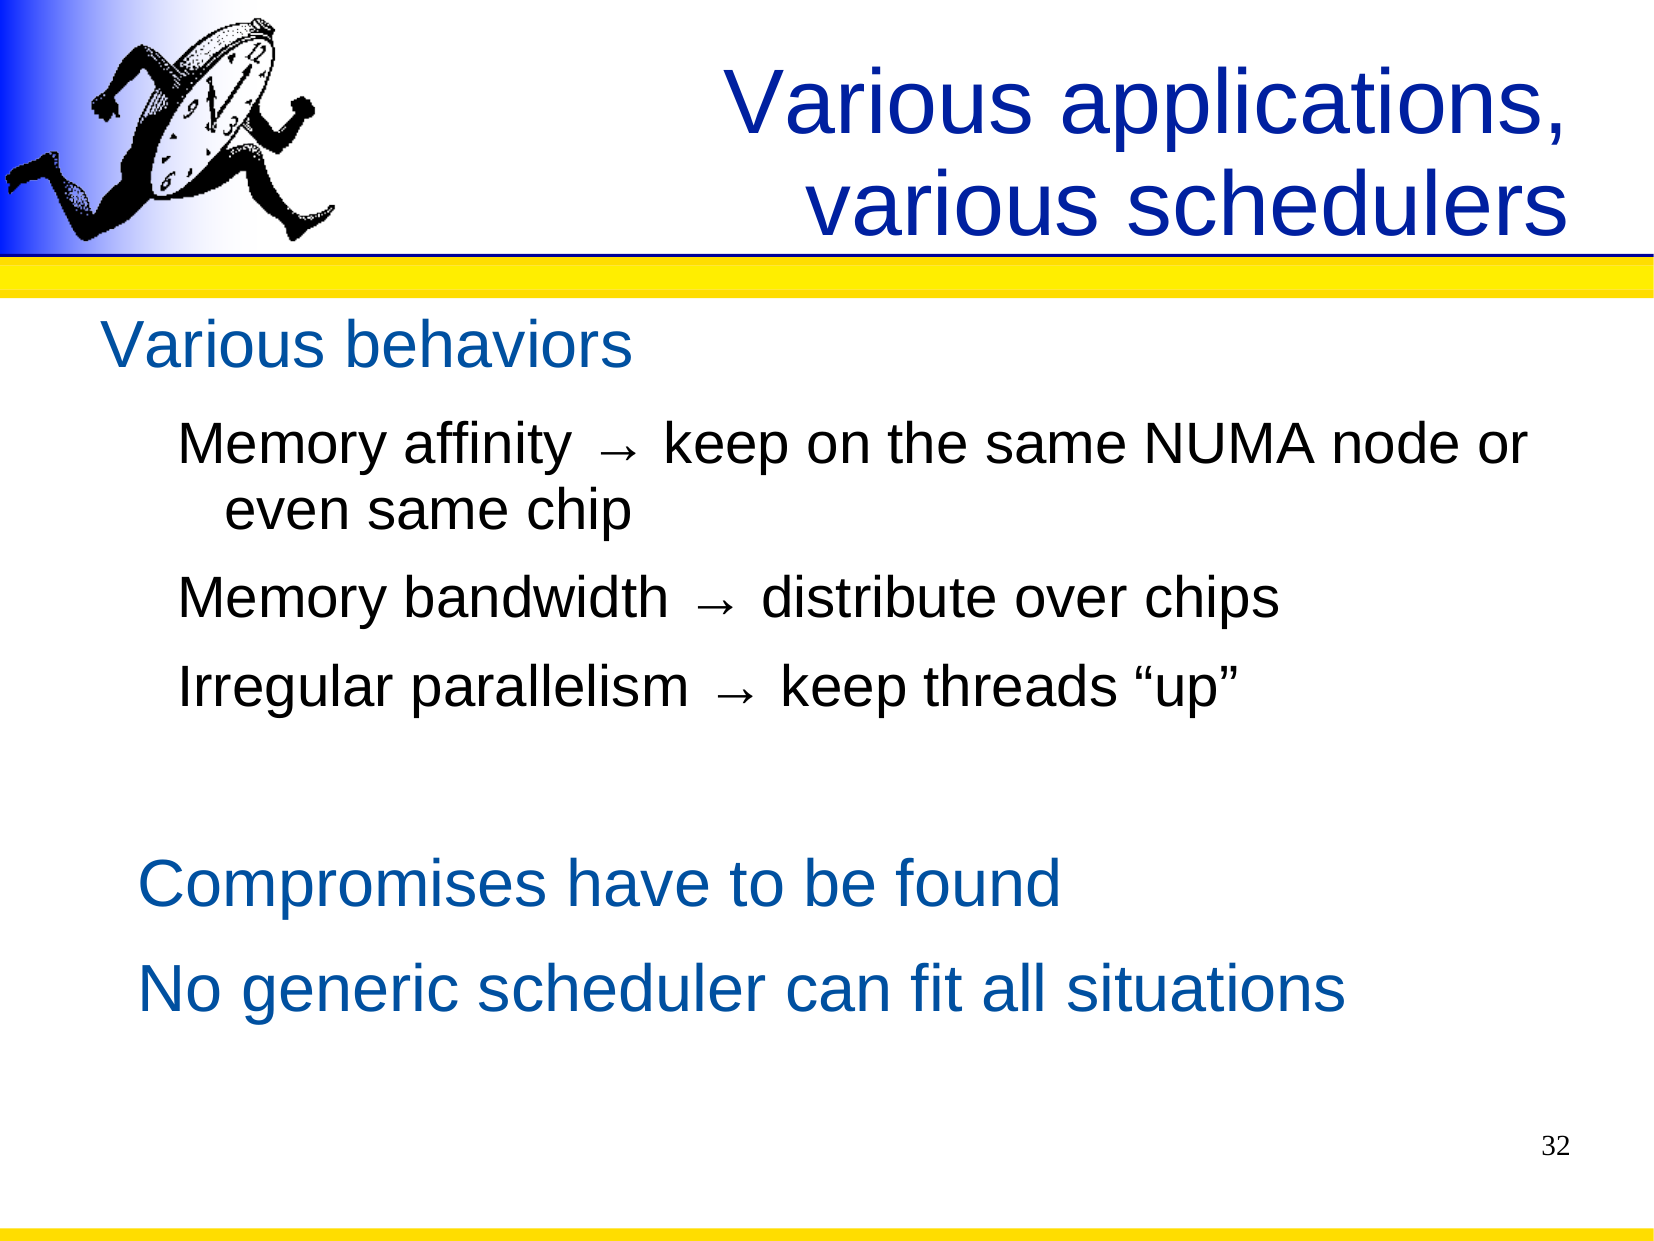

# Various applications, various schedulers
Various behaviors
Memory affinity → keep on the same NUMA node or even same chip
Memory bandwidth → distribute over chips
Irregular parallelism → keep threads “up”
 Compromises have to be found
 No generic scheduler can fit all situations
32